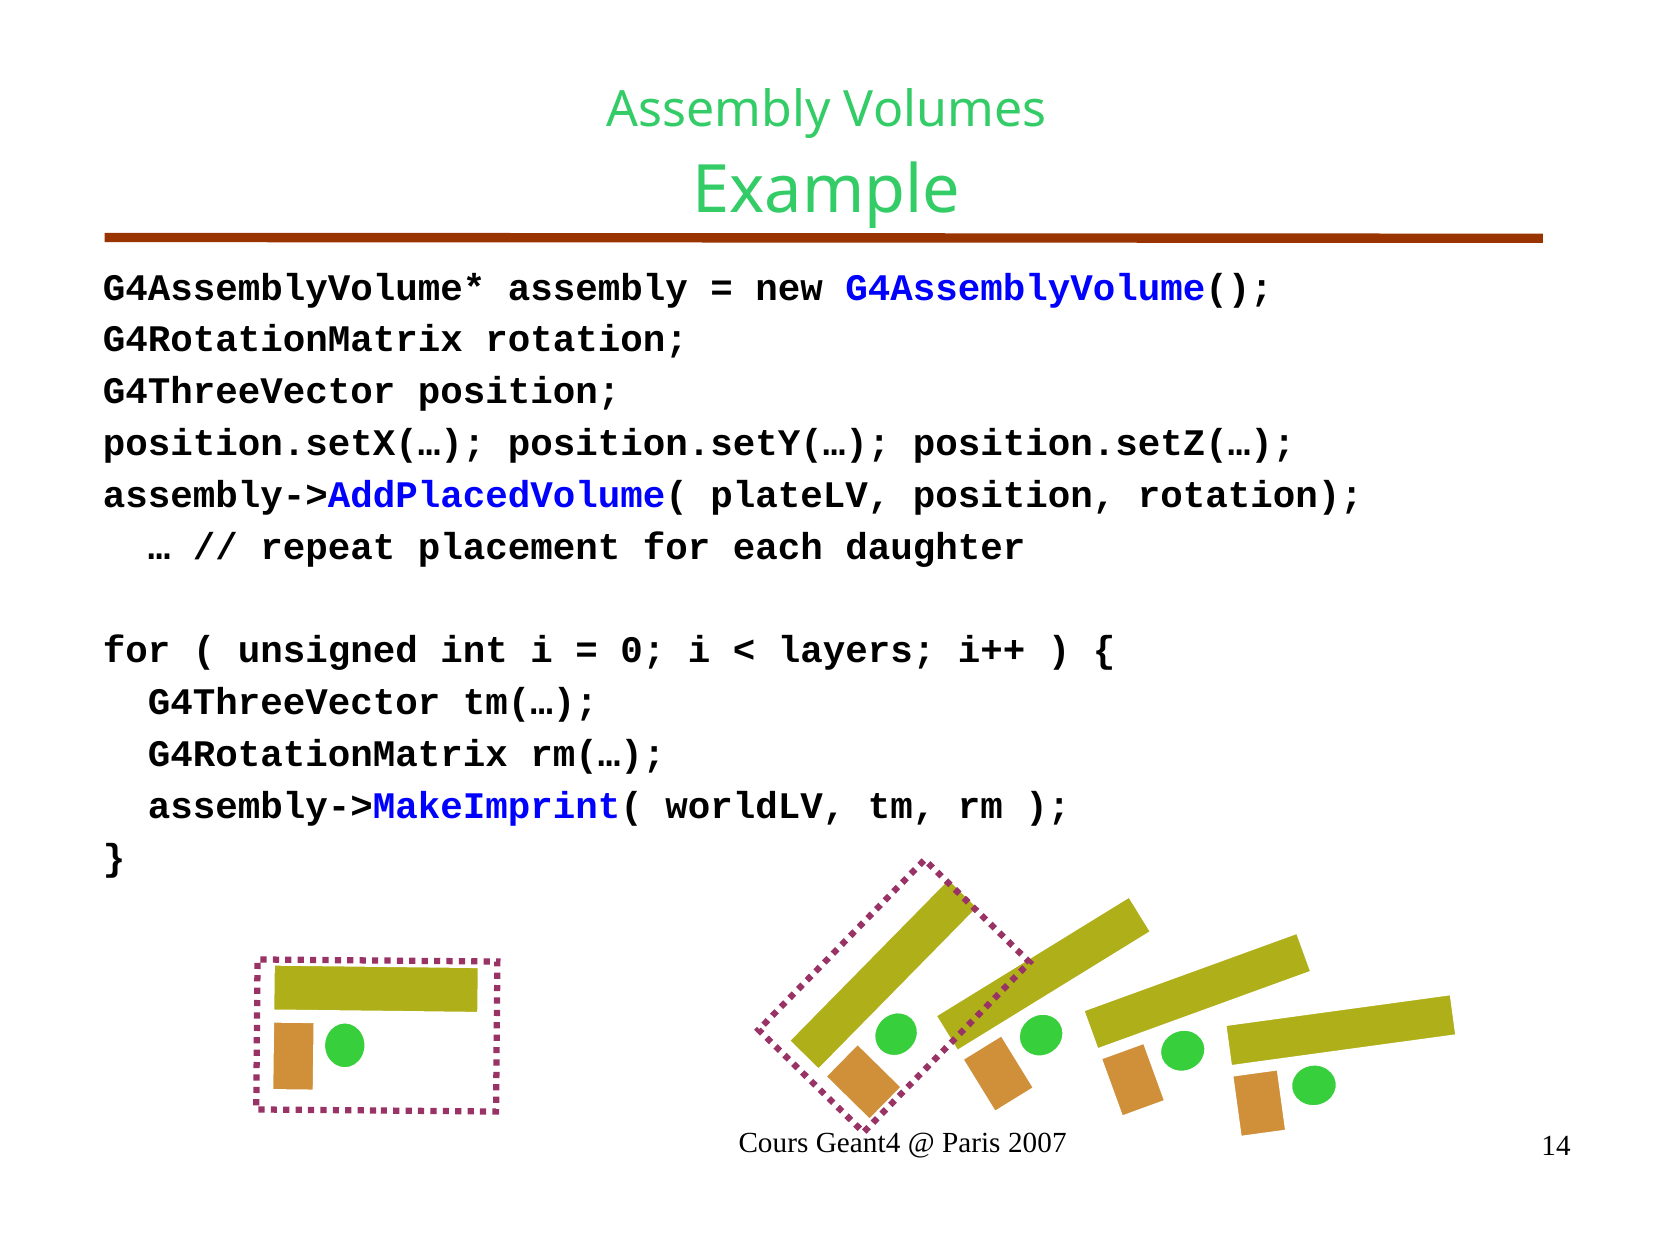

# Assembly Volumes Example
G4AssemblyVolume* assembly = new G4AssemblyVolume();
G4RotationMatrix rotation;
G4ThreeVector position;
position.setX(…); position.setY(…); position.setZ(…);
assembly->AddPlacedVolume( plateLV, position, rotation);
 … // repeat placement for each daughter
for ( unsigned int i = 0; i < layers; i++ ) {
 G4ThreeVector tm(…);
 G4RotationMatrix rm(…);
 assembly->MakeImprint( worldLV, tm, rm );
}
Cours Geant4 @ Paris 2007
14